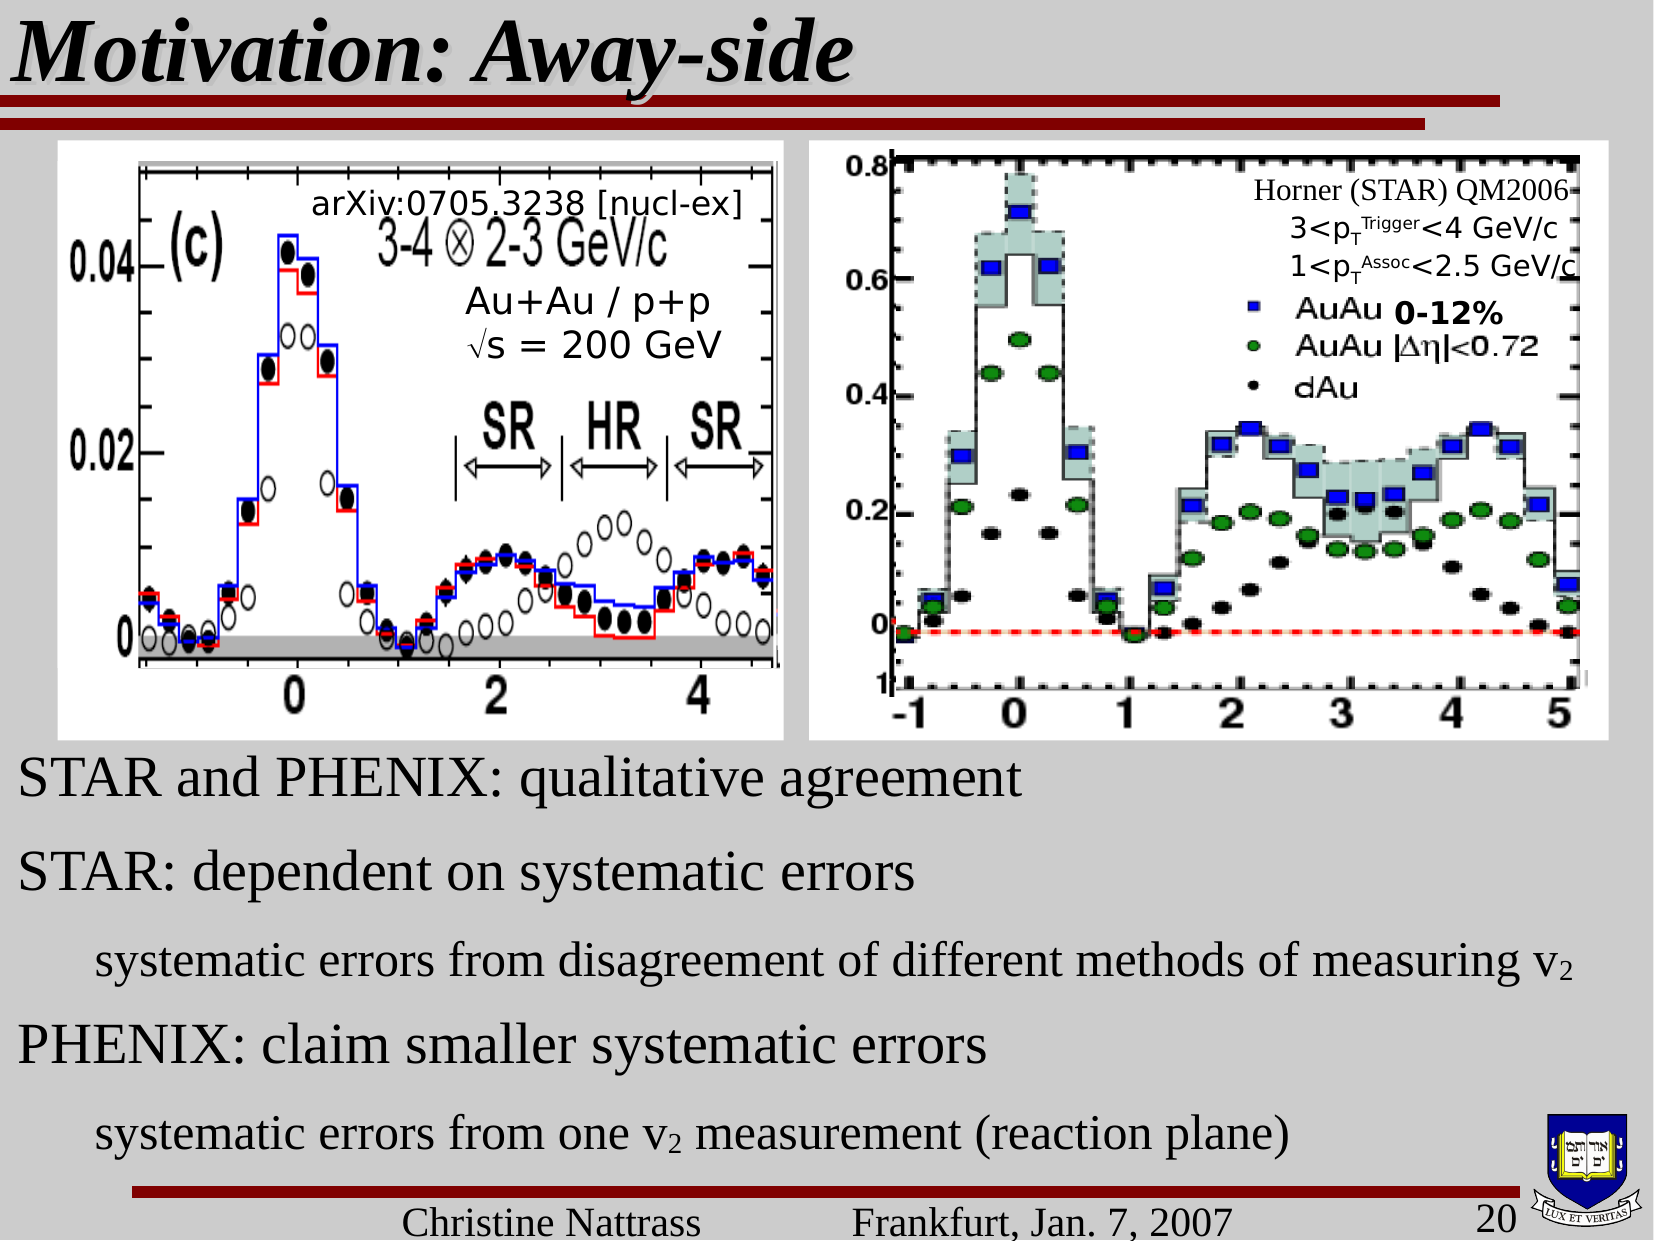

# Motivation: Away-side
arXiv:0705.3238 [nucl-ex]
Au+Au / p+p
s = 200 GeV
Horner (STAR) QM2006
3<pTTrigger<4 GeV/c
1<pTAssoc<2.5 GeV/c
0-12%
STAR and PHENIX: qualitative agreement
STAR: dependent on systematic errors
systematic errors from disagreement of different methods of measuring v2
PHENIX: claim smaller systematic errors
systematic errors from one v2 measurement (reaction plane)
 PHENIX PRL 97, 052301 (2006)‏
2.5<pTTrigger<4 GeV/c
1<pTAssoc<2.5 GeV/c
Initially I had this plot but I removed it because the reference is wrong (really Phys.Rev.Lett.98:232302,2007